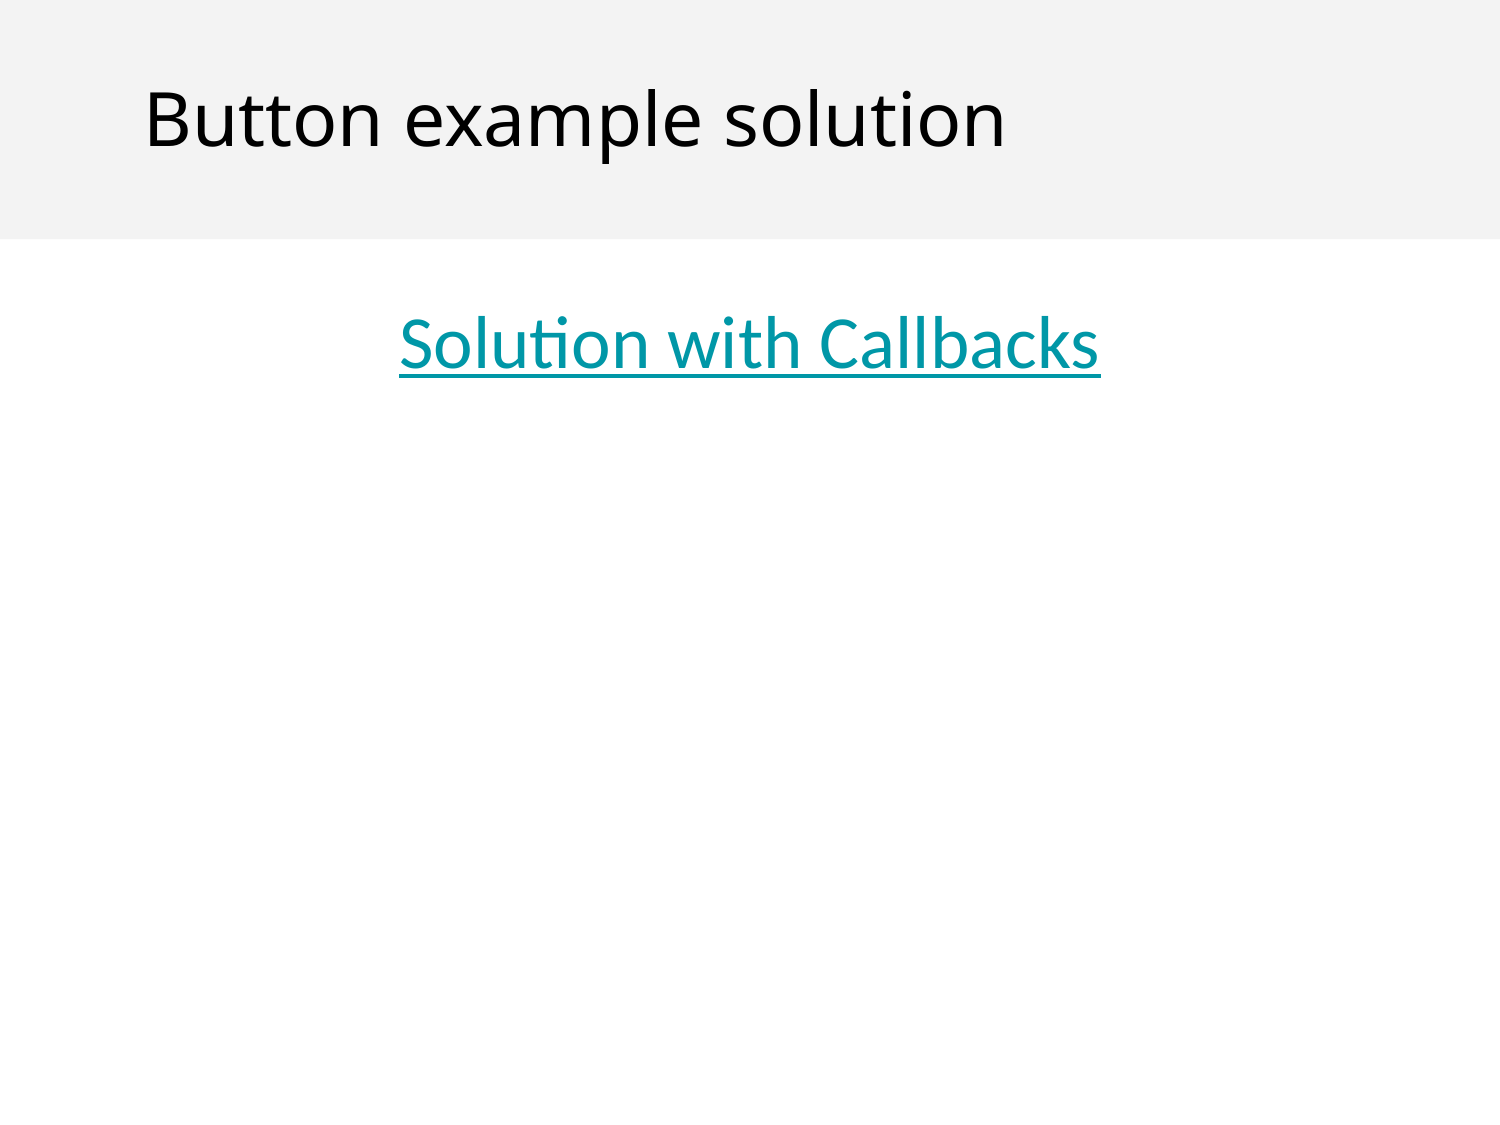

# Button example solution
Solution with Callbacks